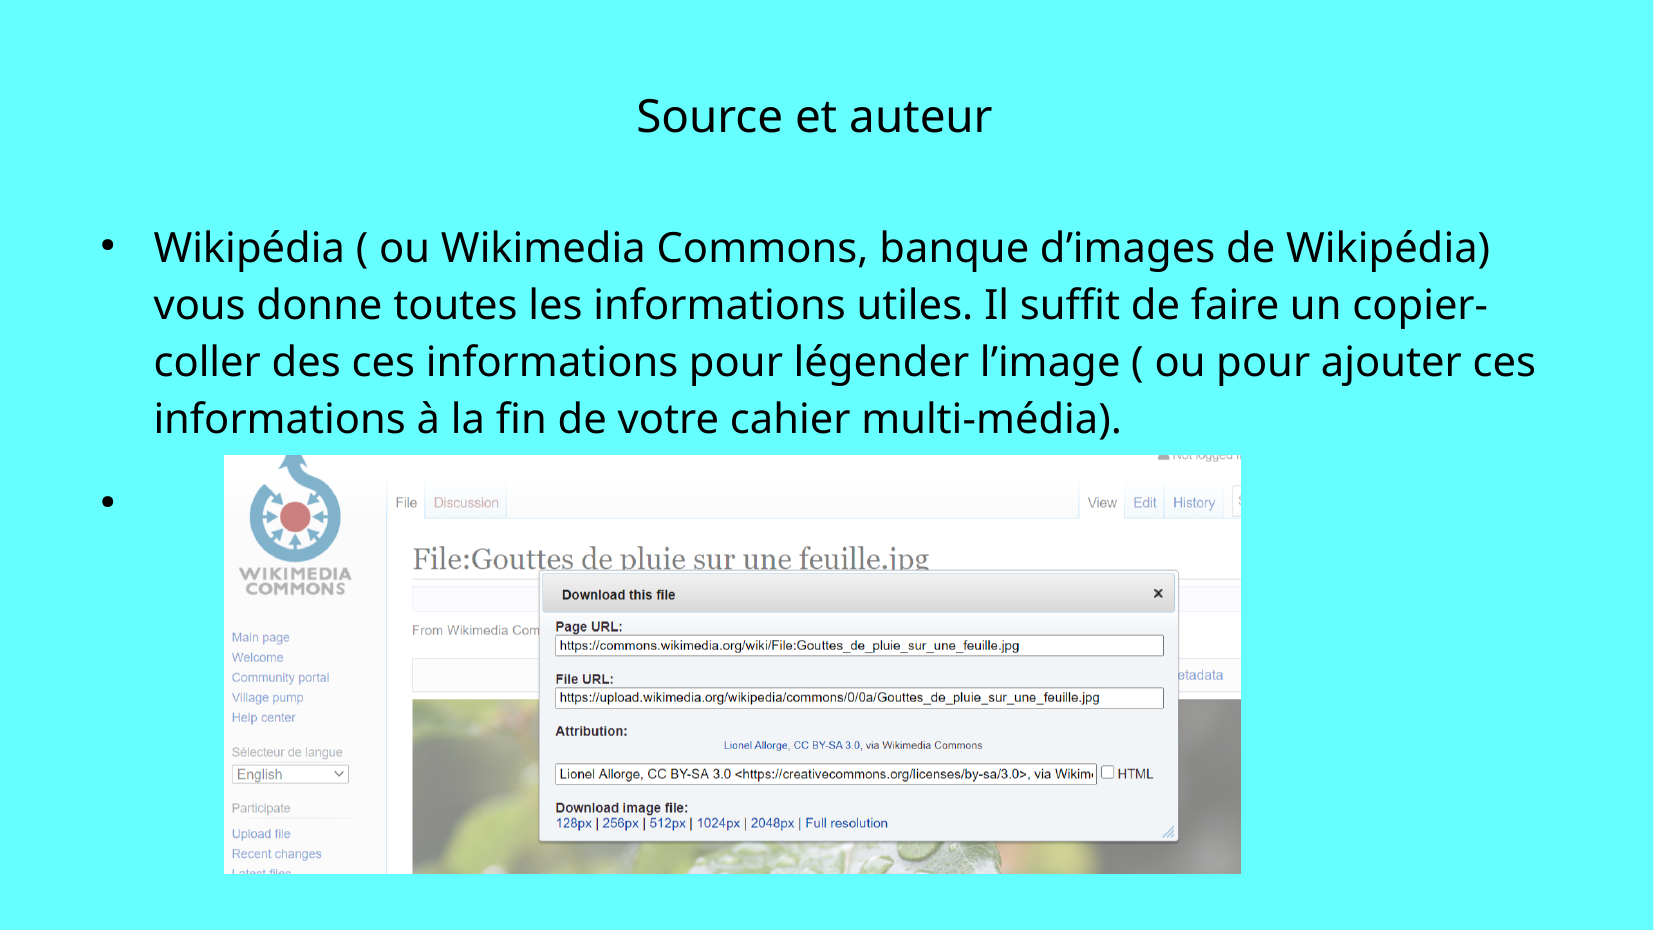

# Source et auteur
Wikipédia ( ou Wikimedia Commons, banque d’images de Wikipédia) vous donne toutes les informations utiles. Il suffit de faire un copier-coller des ces informations pour légender l’image ( ou pour ajouter ces informations à la fin de votre cahier multi-média).